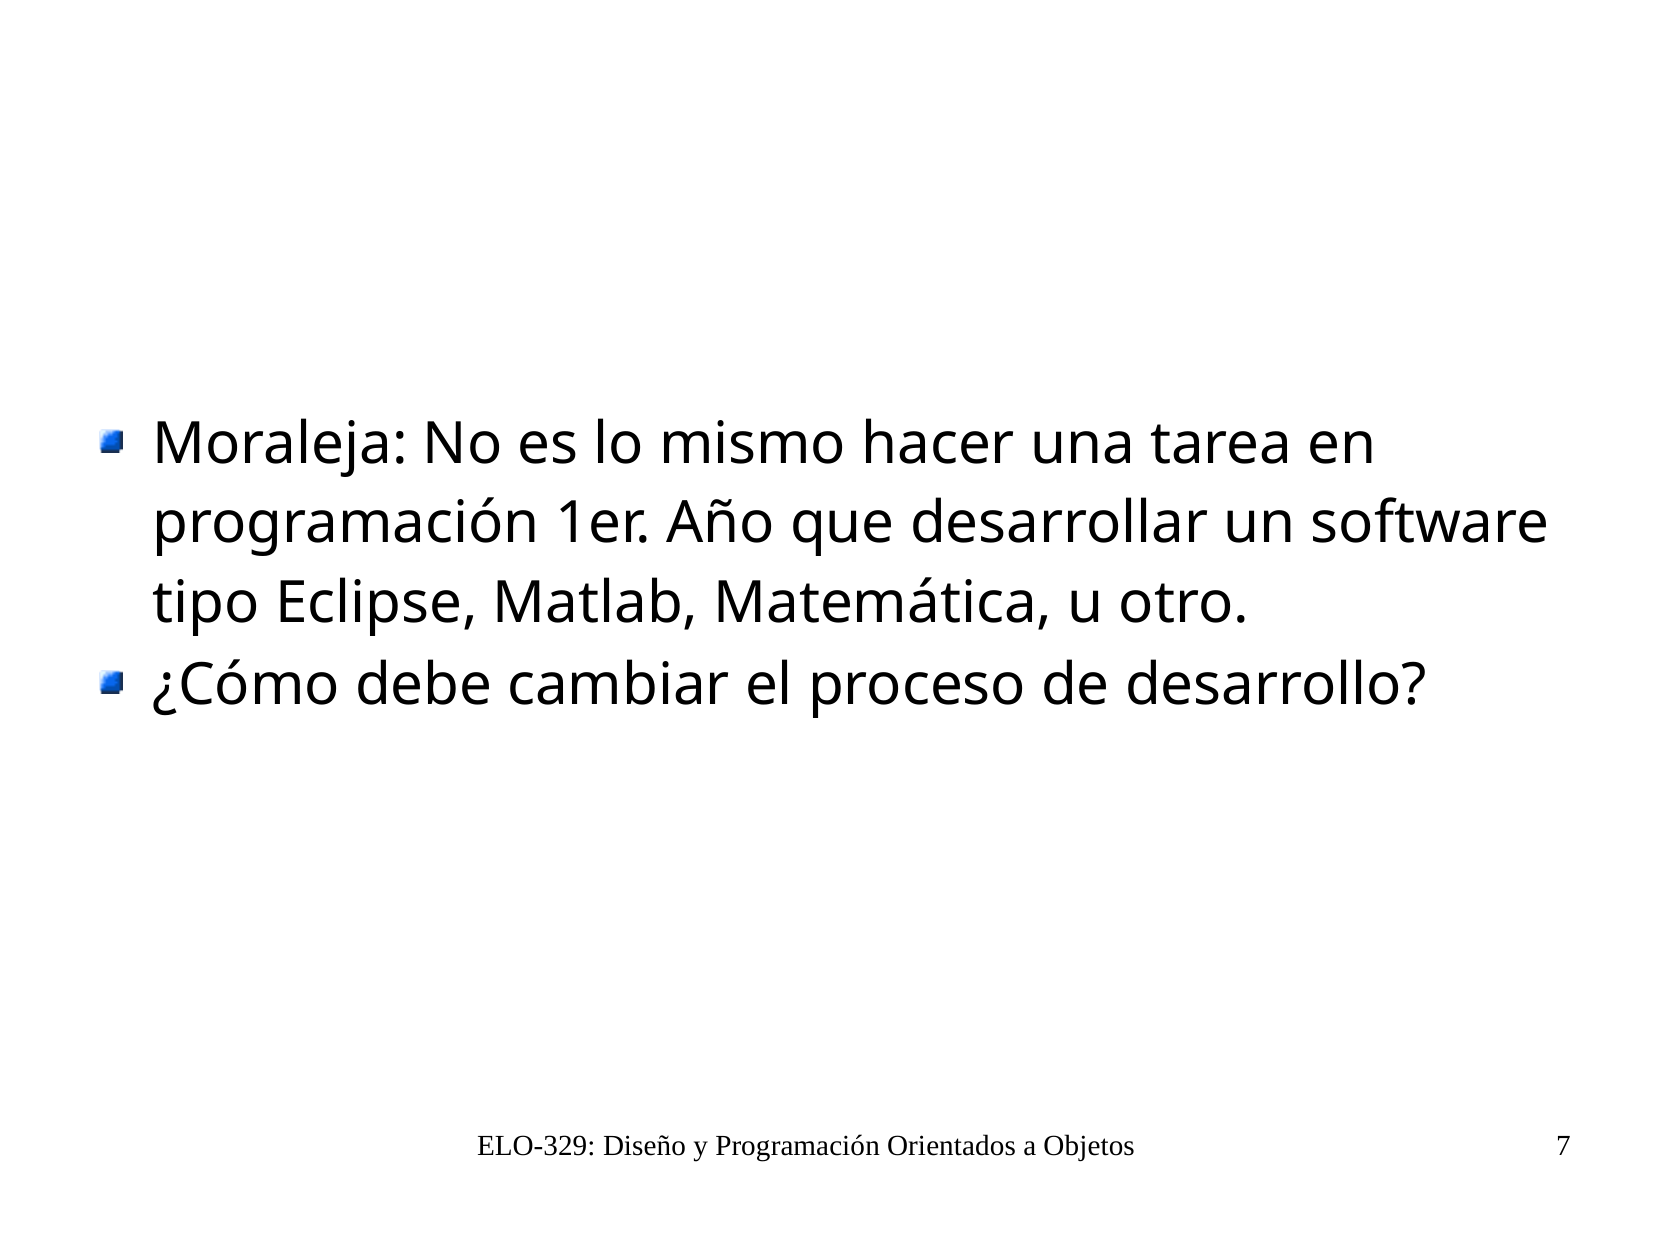

# Moraleja: No es lo mismo hacer una tarea en programación 1er. Año que desarrollar un software tipo Eclipse, Matlab, Matemática, u otro.
¿Cómo debe cambiar el proceso de desarrollo?
7